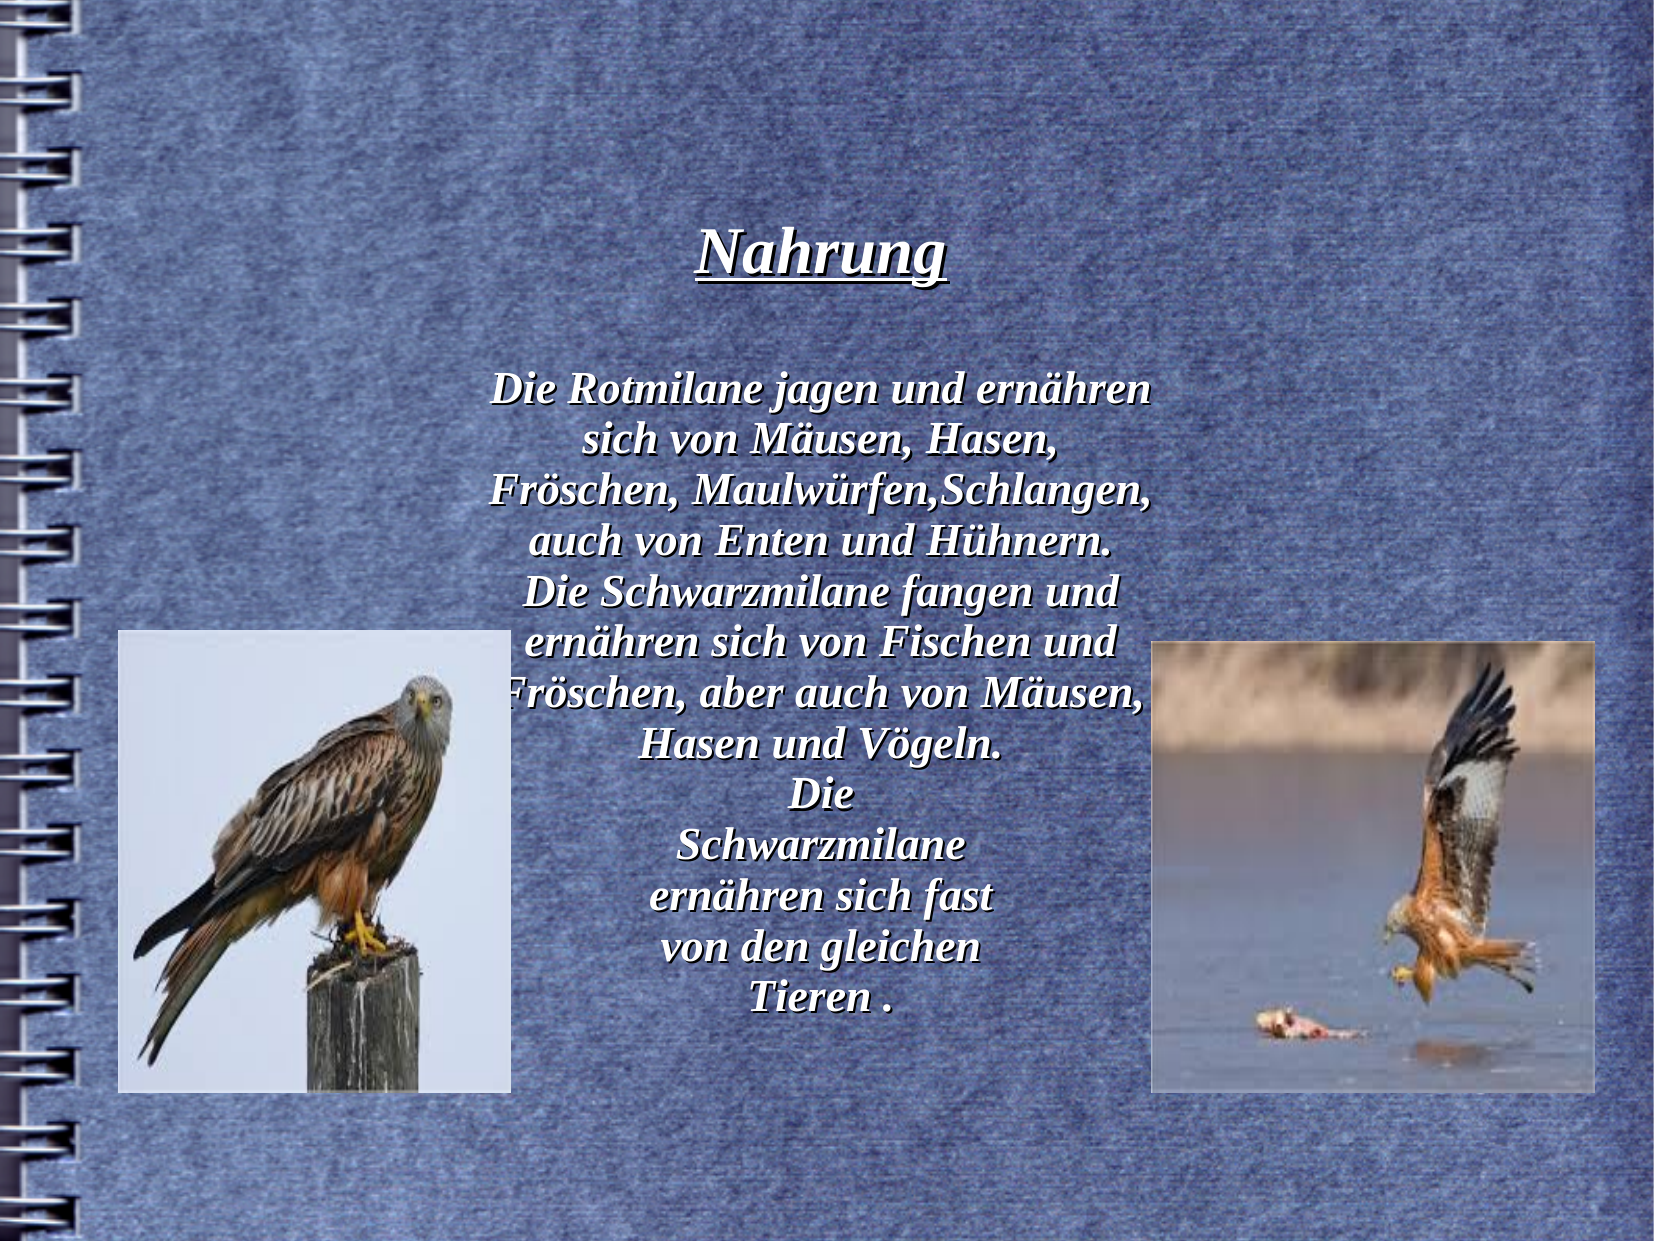

# Nahrung
Die Rotmilane jagen und ernähren
sich von Mäusen, Hasen,
Fröschen, Maulwürfen,Schlangen,
auch von Enten und Hühnern.
Die Schwarzmilane fangen und
ernähren sich von Fischen und
Fröschen, aber auch von Mäusen,
Hasen und Vögeln.
Die
Schwarzmilane
ernähren sich fast
von den gleichen
Tieren .